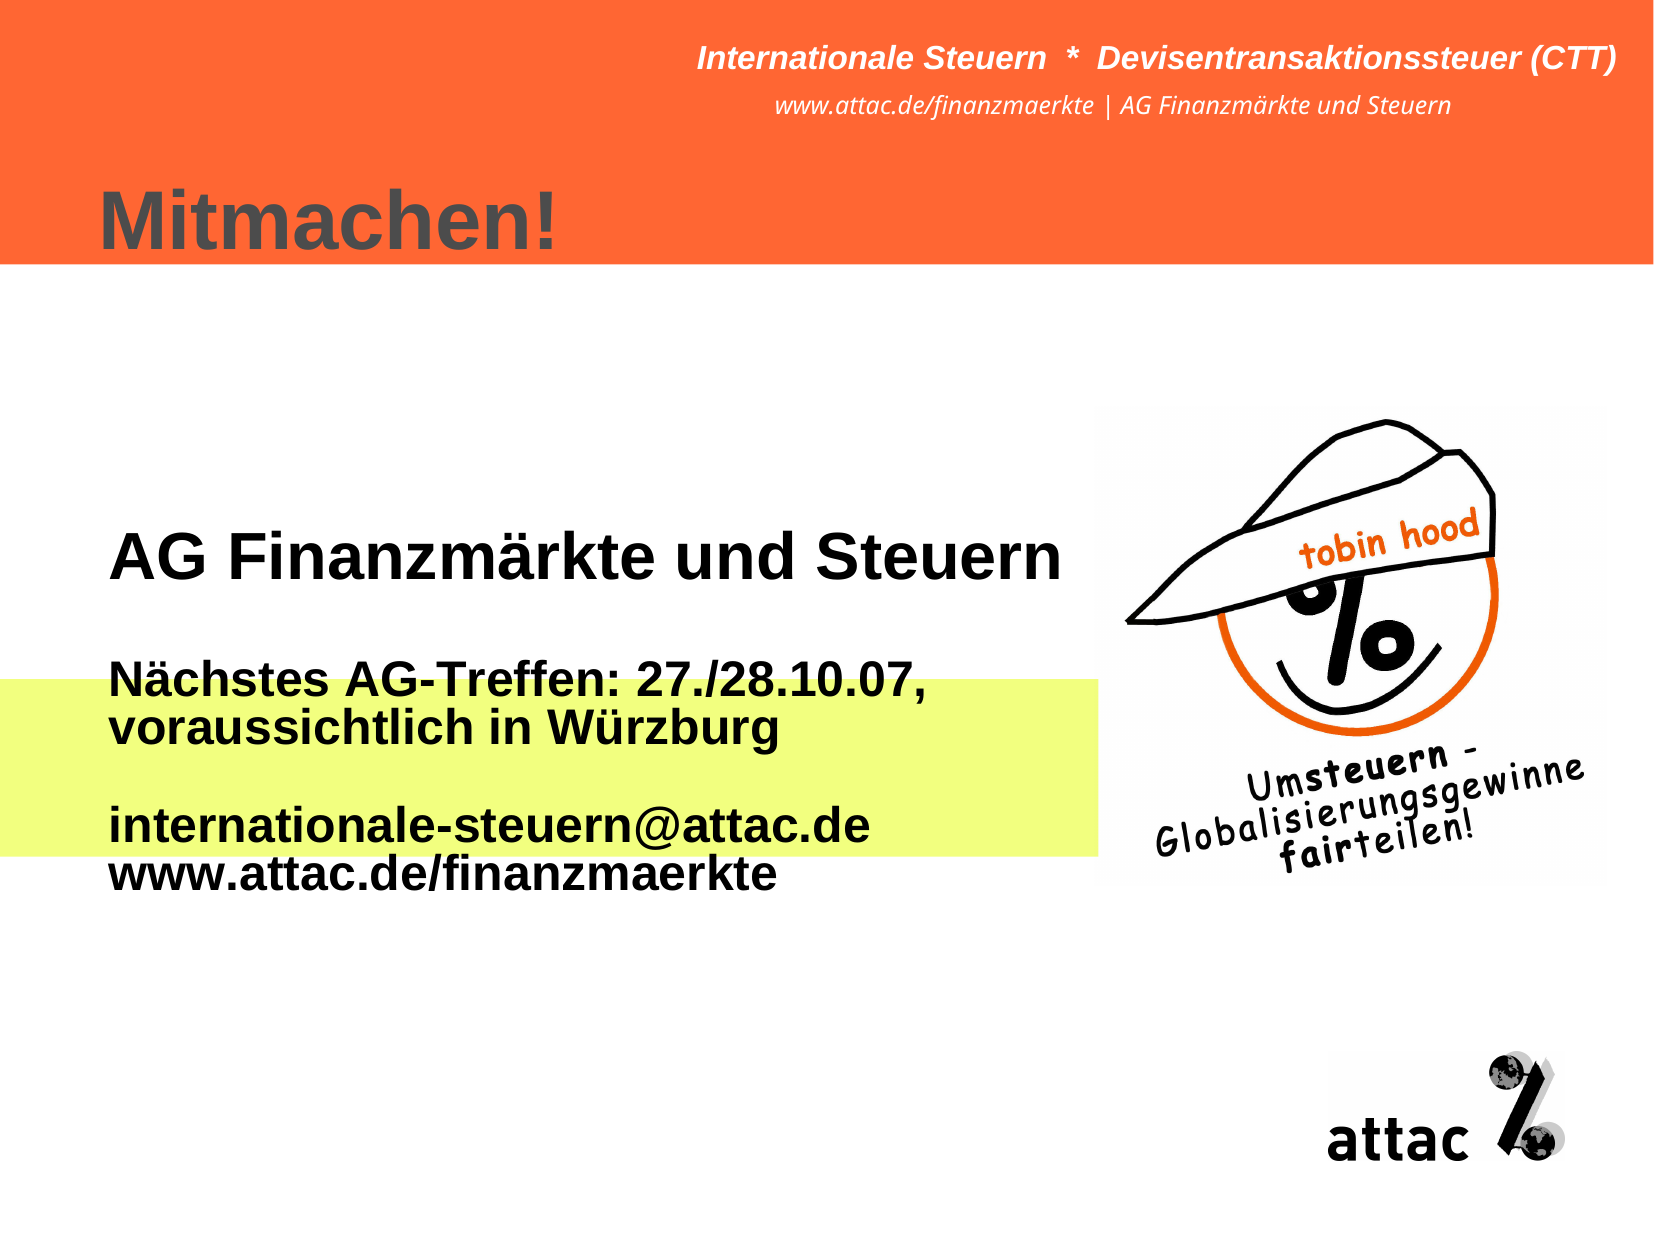

Internationale Steuern * Devisentransaktionssteuer (CTT)
www.attac.de/finanzmaerkte | AG Finanzmärkte und Steuern
Mitmachen!
AG Finanzmärkte und Steuern
Nächstes AG-Treffen: 27./28.10.07, voraussichtlich in Würzburg
internationale-steuern@attac.de
www.attac.de/finanzmaerkte